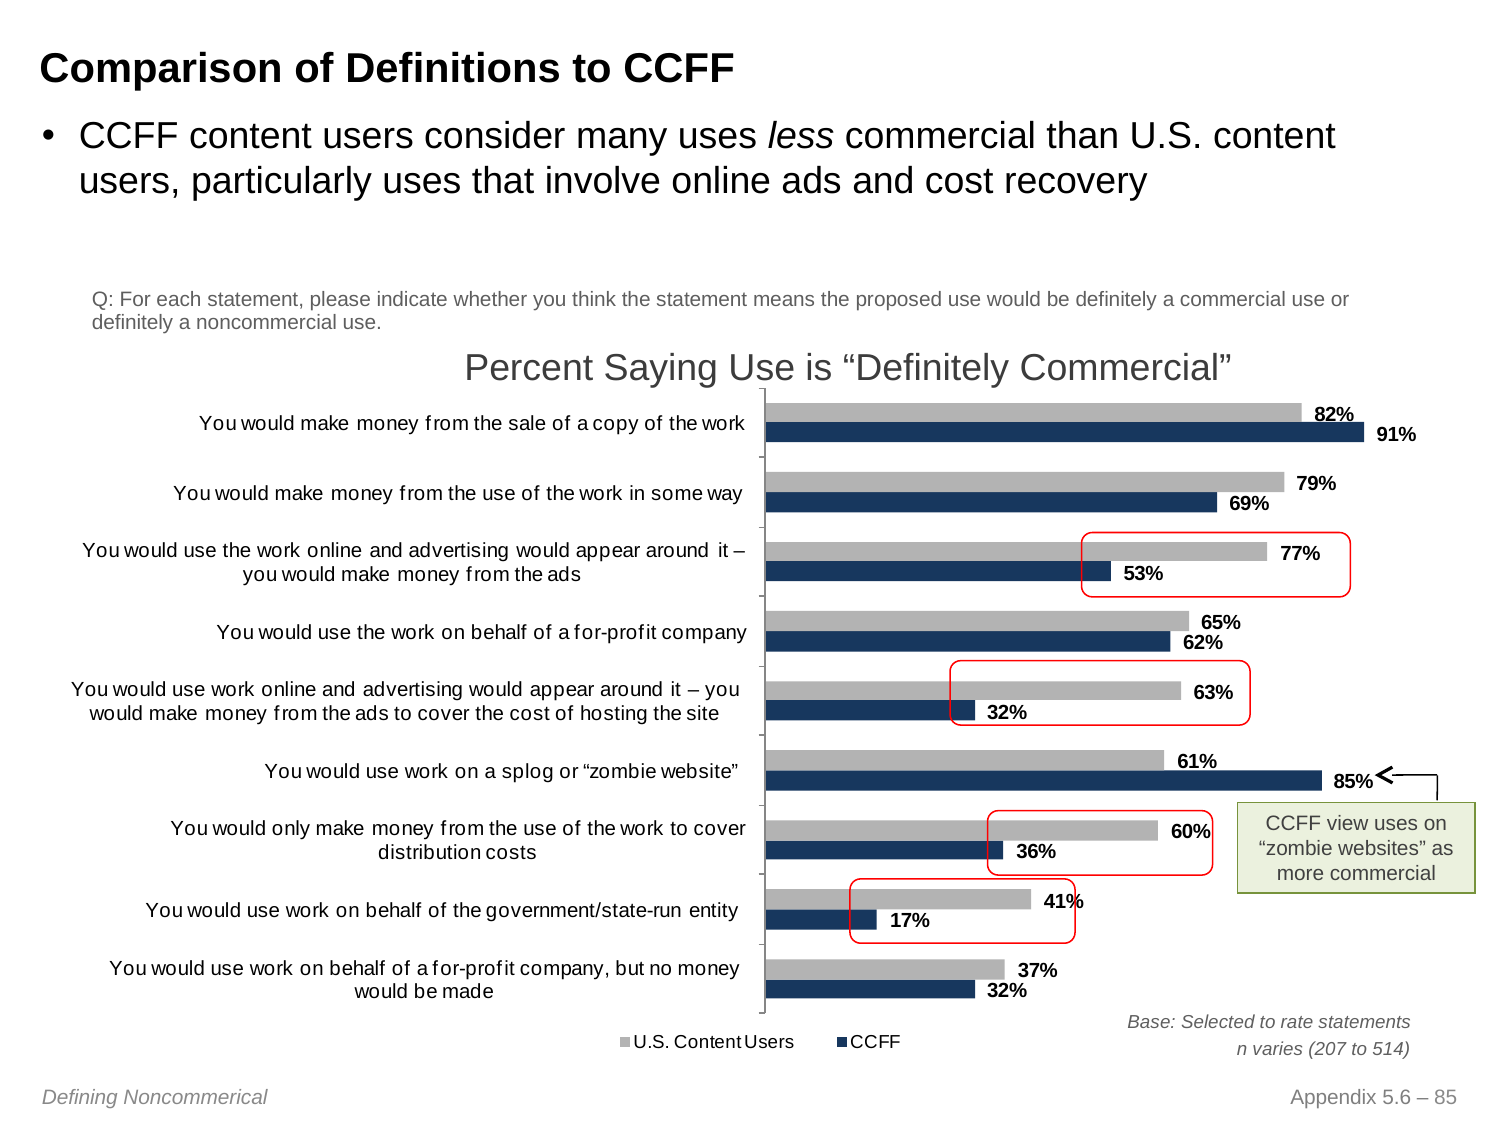

Comparison of Definitions to CCFF
CCFF content users consider many uses less commercial than U.S. content users, particularly uses that involve online ads and cost recovery
Q: For each statement, please indicate whether you think the statement means the proposed use would be definitely a commercial use or definitely a noncommercial use.
Percent Saying Use is “Definitely Commercial”
CCFF view uses on “zombie websites” as more commercial
Base: Selected to rate statements
n varies (207 to 514)
Defining Noncommerical
Appendix 5.6 –